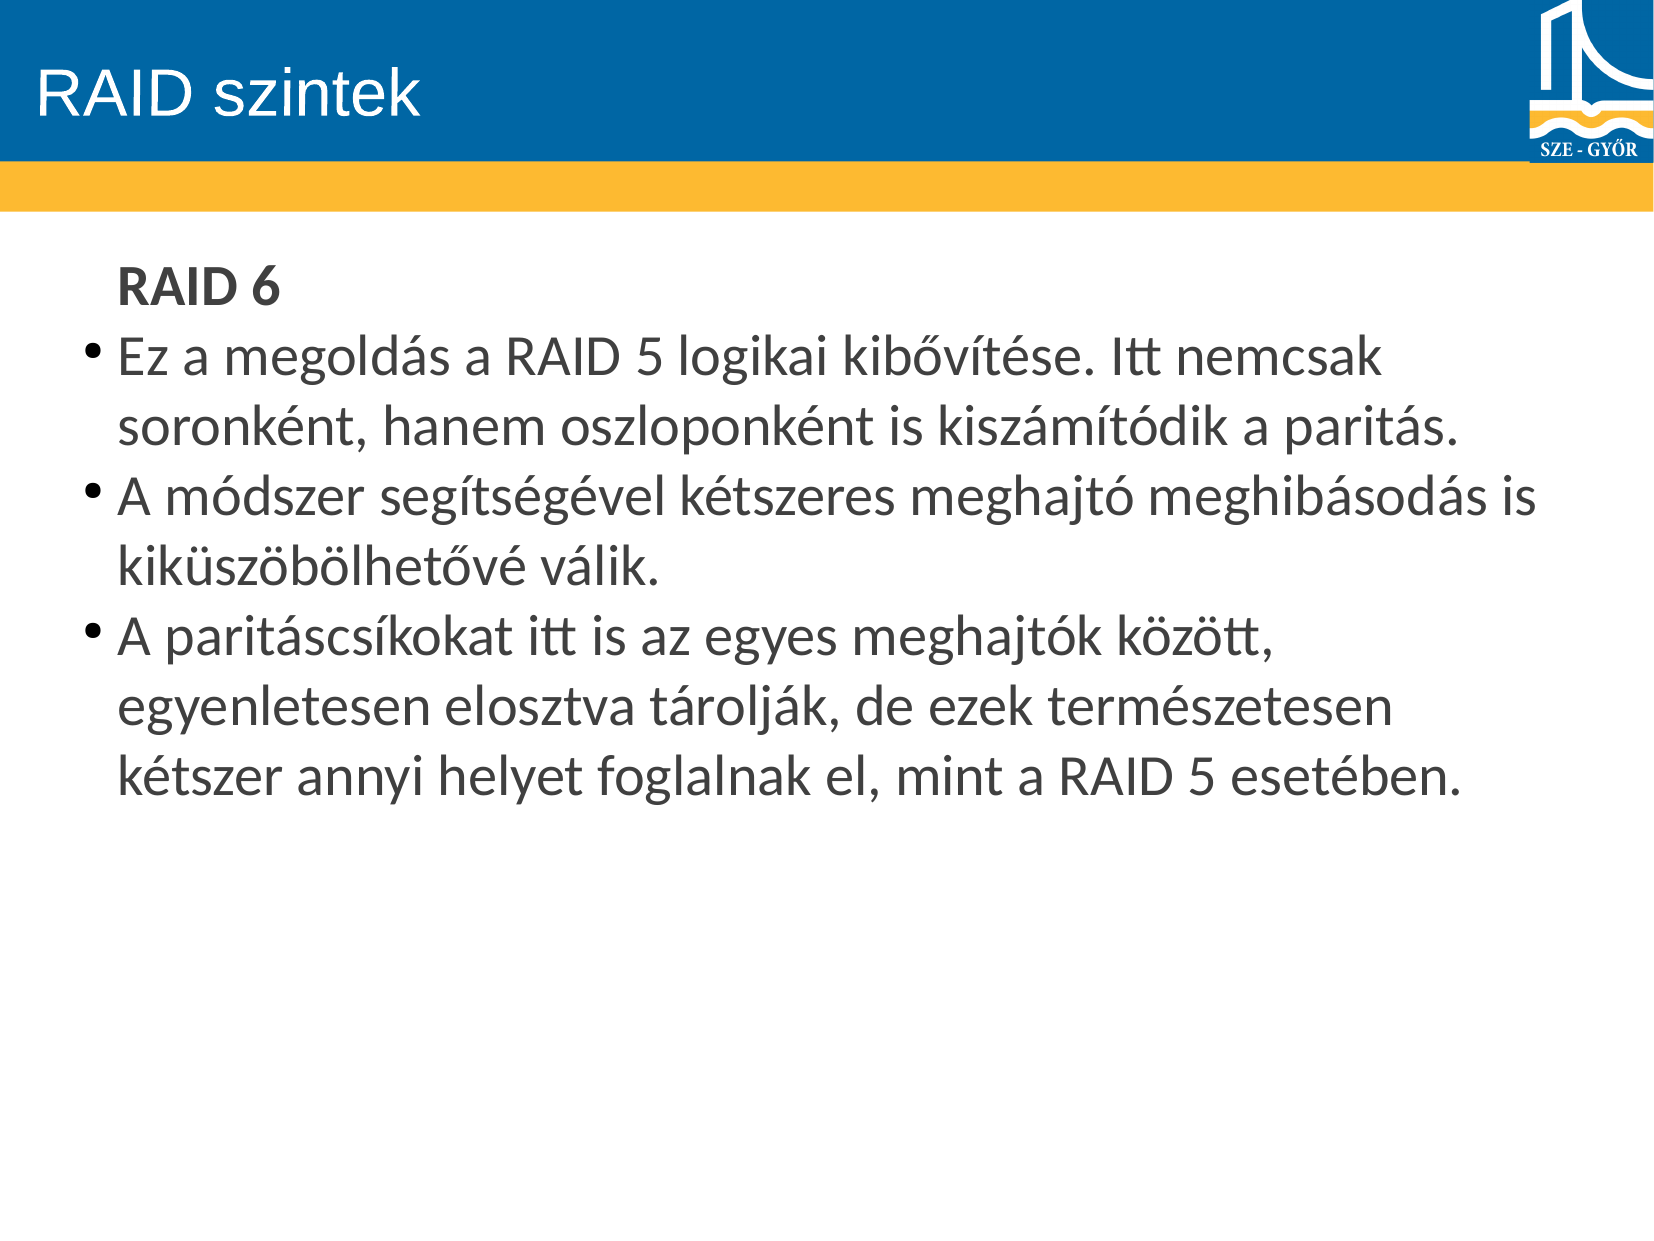

RAID szintek
RAID 6
Ez a megoldás a RAID 5 logikai kibővítése. Itt nemcsak soronként, hanem oszloponként is kiszámítódik a paritás.
A módszer segítségével kétszeres meghajtó meghibásodás is kiküszöbölhetővé válik.
A paritáscsíkokat itt is az egyes meghajtók között, egyenletesen elosztva tárolják, de ezek természetesen kétszer annyi helyet foglalnak el, mint a RAID 5 esetében.